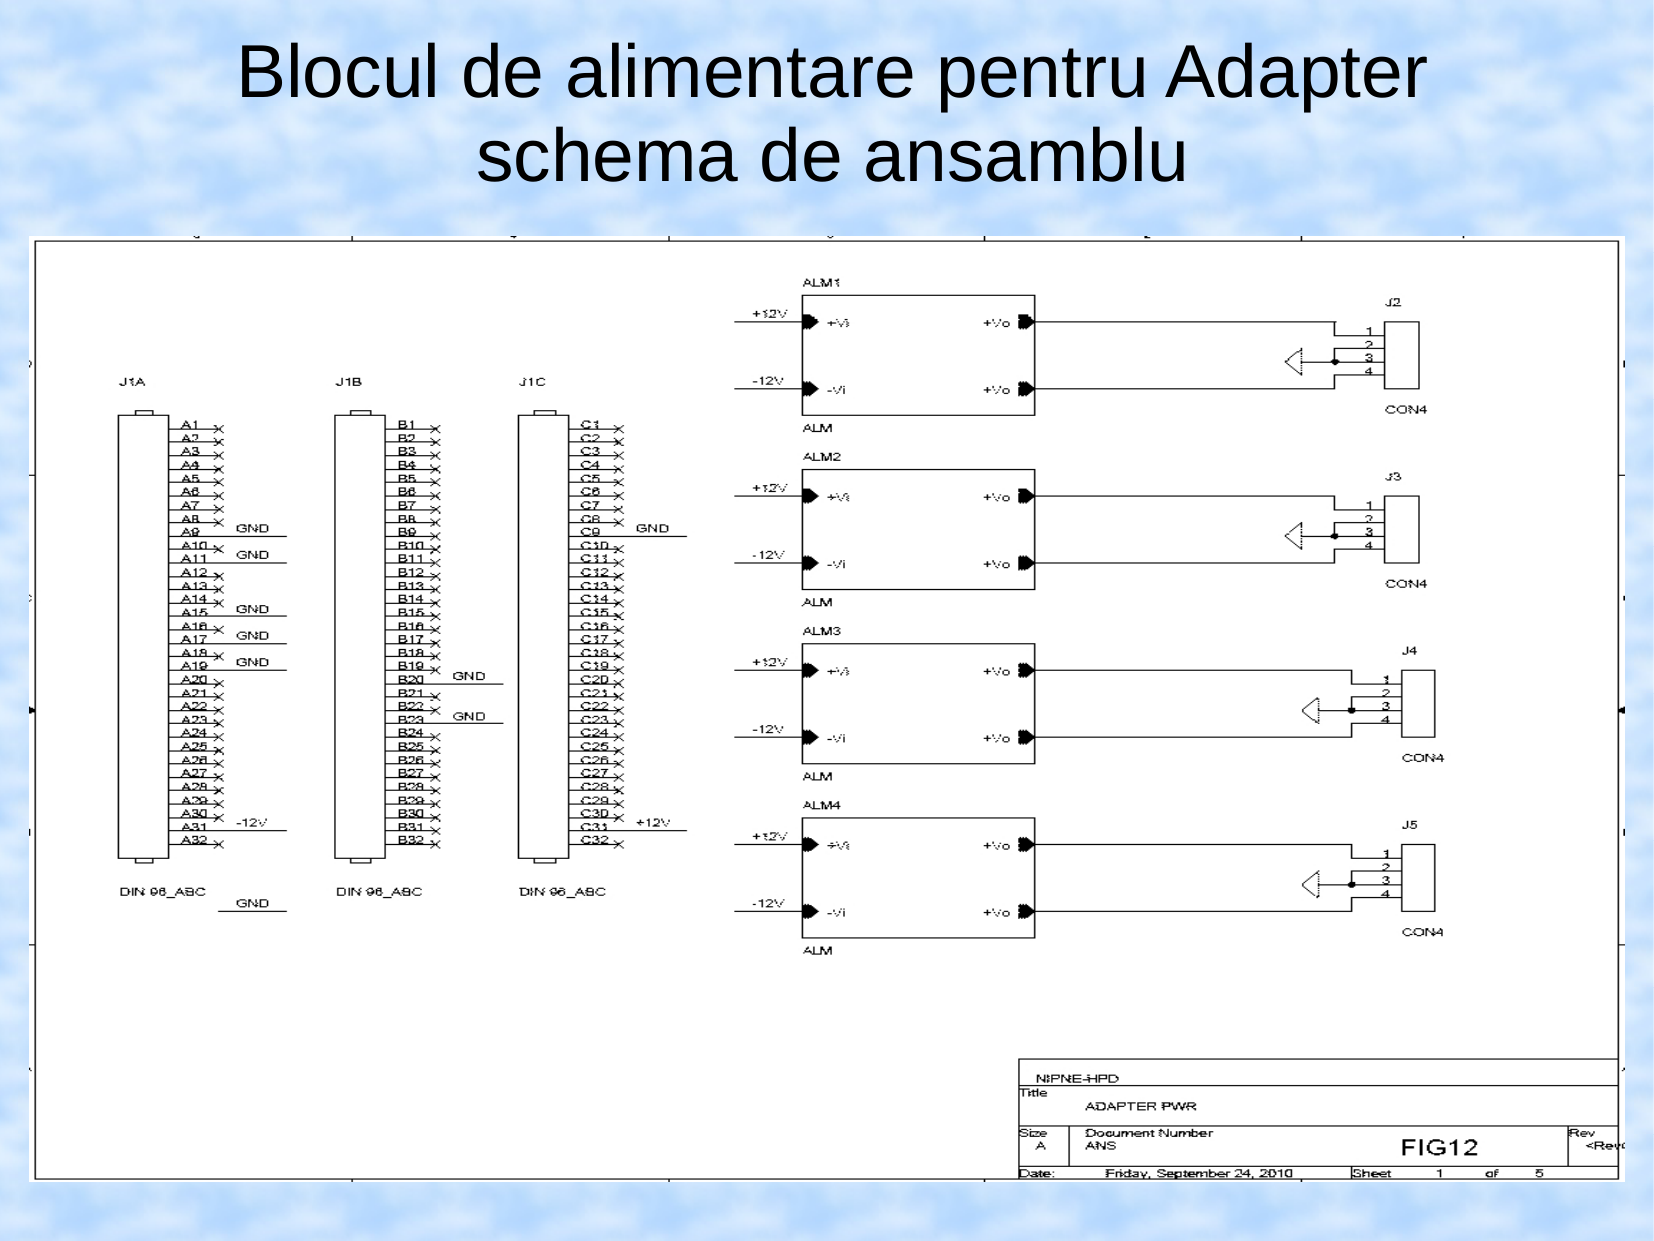

# Blocul de alimentare pentru Adapter schema de ansamblu